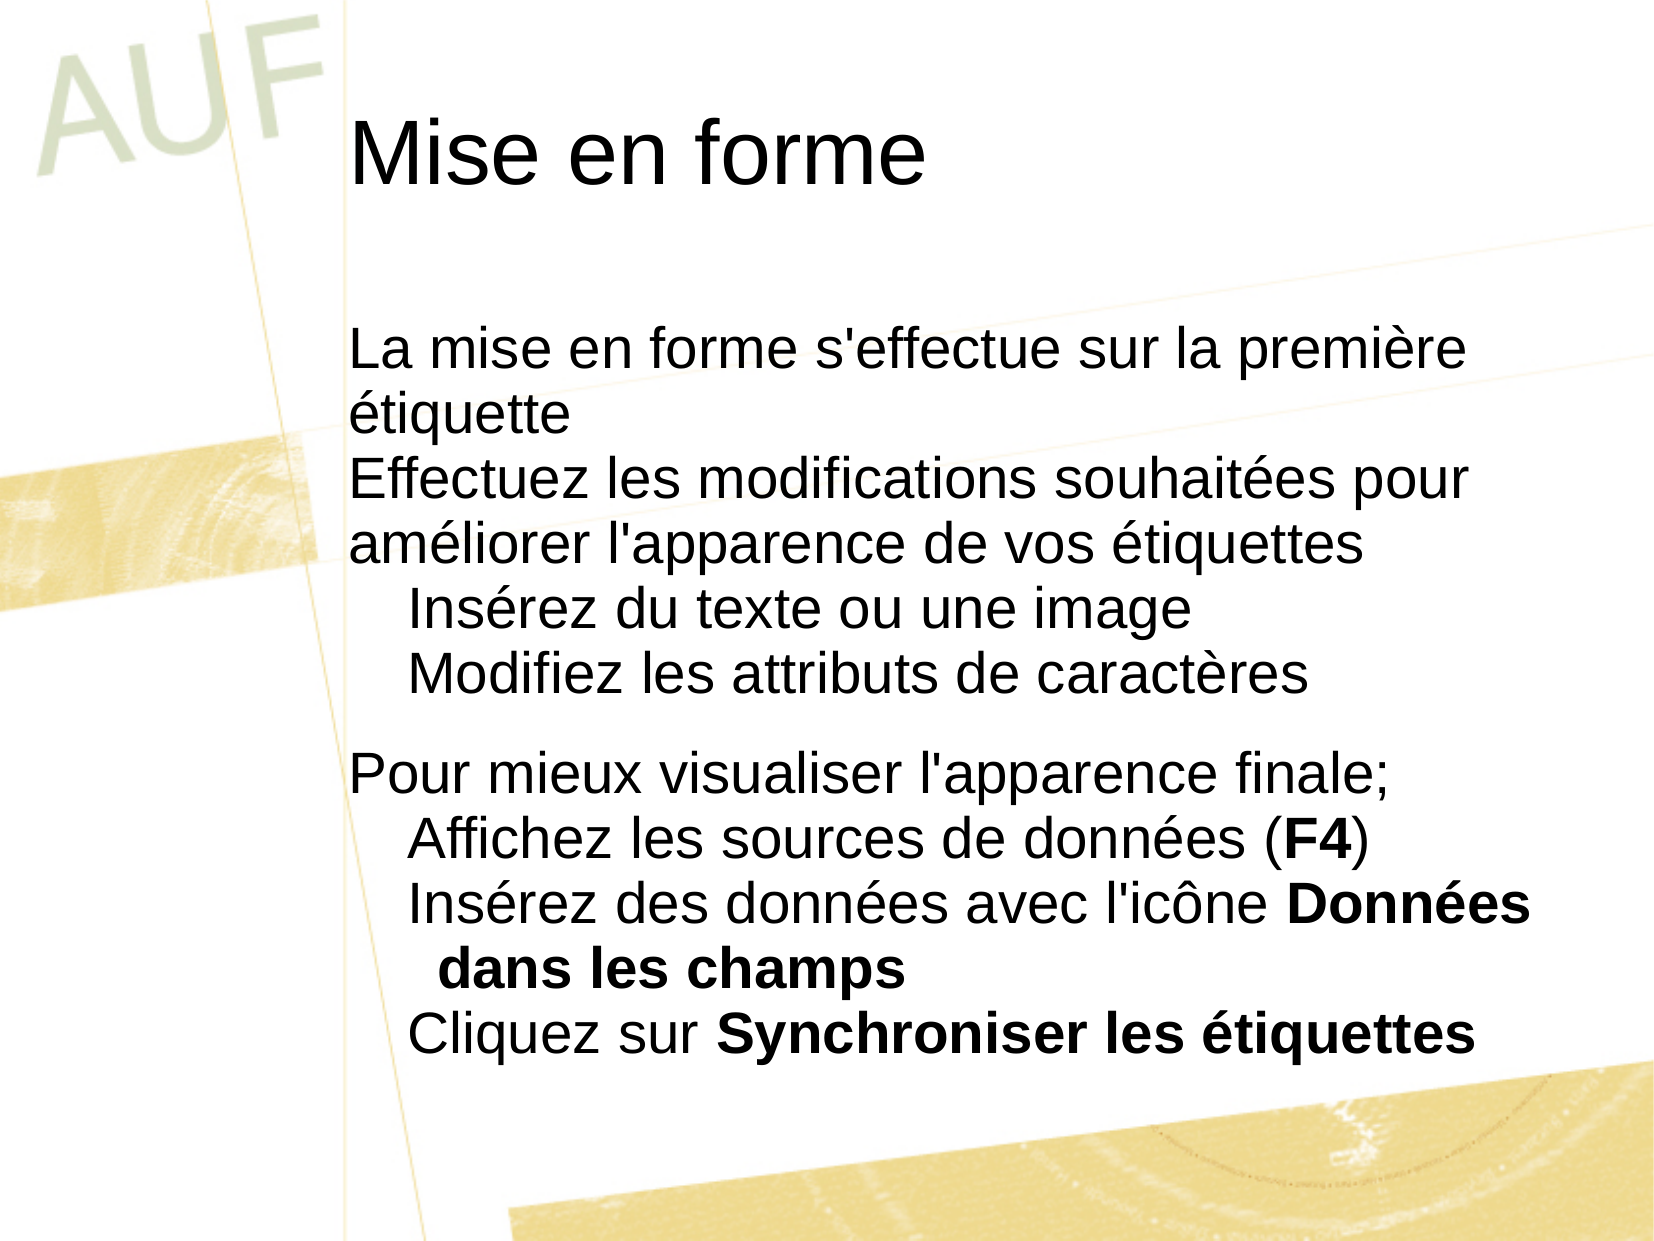

# Mise en forme
La mise en forme s'effectue sur la première étiquette
Effectuez les modifications souhaitées pour améliorer l'apparence de vos étiquettes
Insérez du texte ou une image
Modifiez les attributs de caractères
Pour mieux visualiser l'apparence finale;
Affichez les sources de données (F4)
Insérez des données avec l'icône Données dans les champs
Cliquez sur Synchroniser les étiquettes